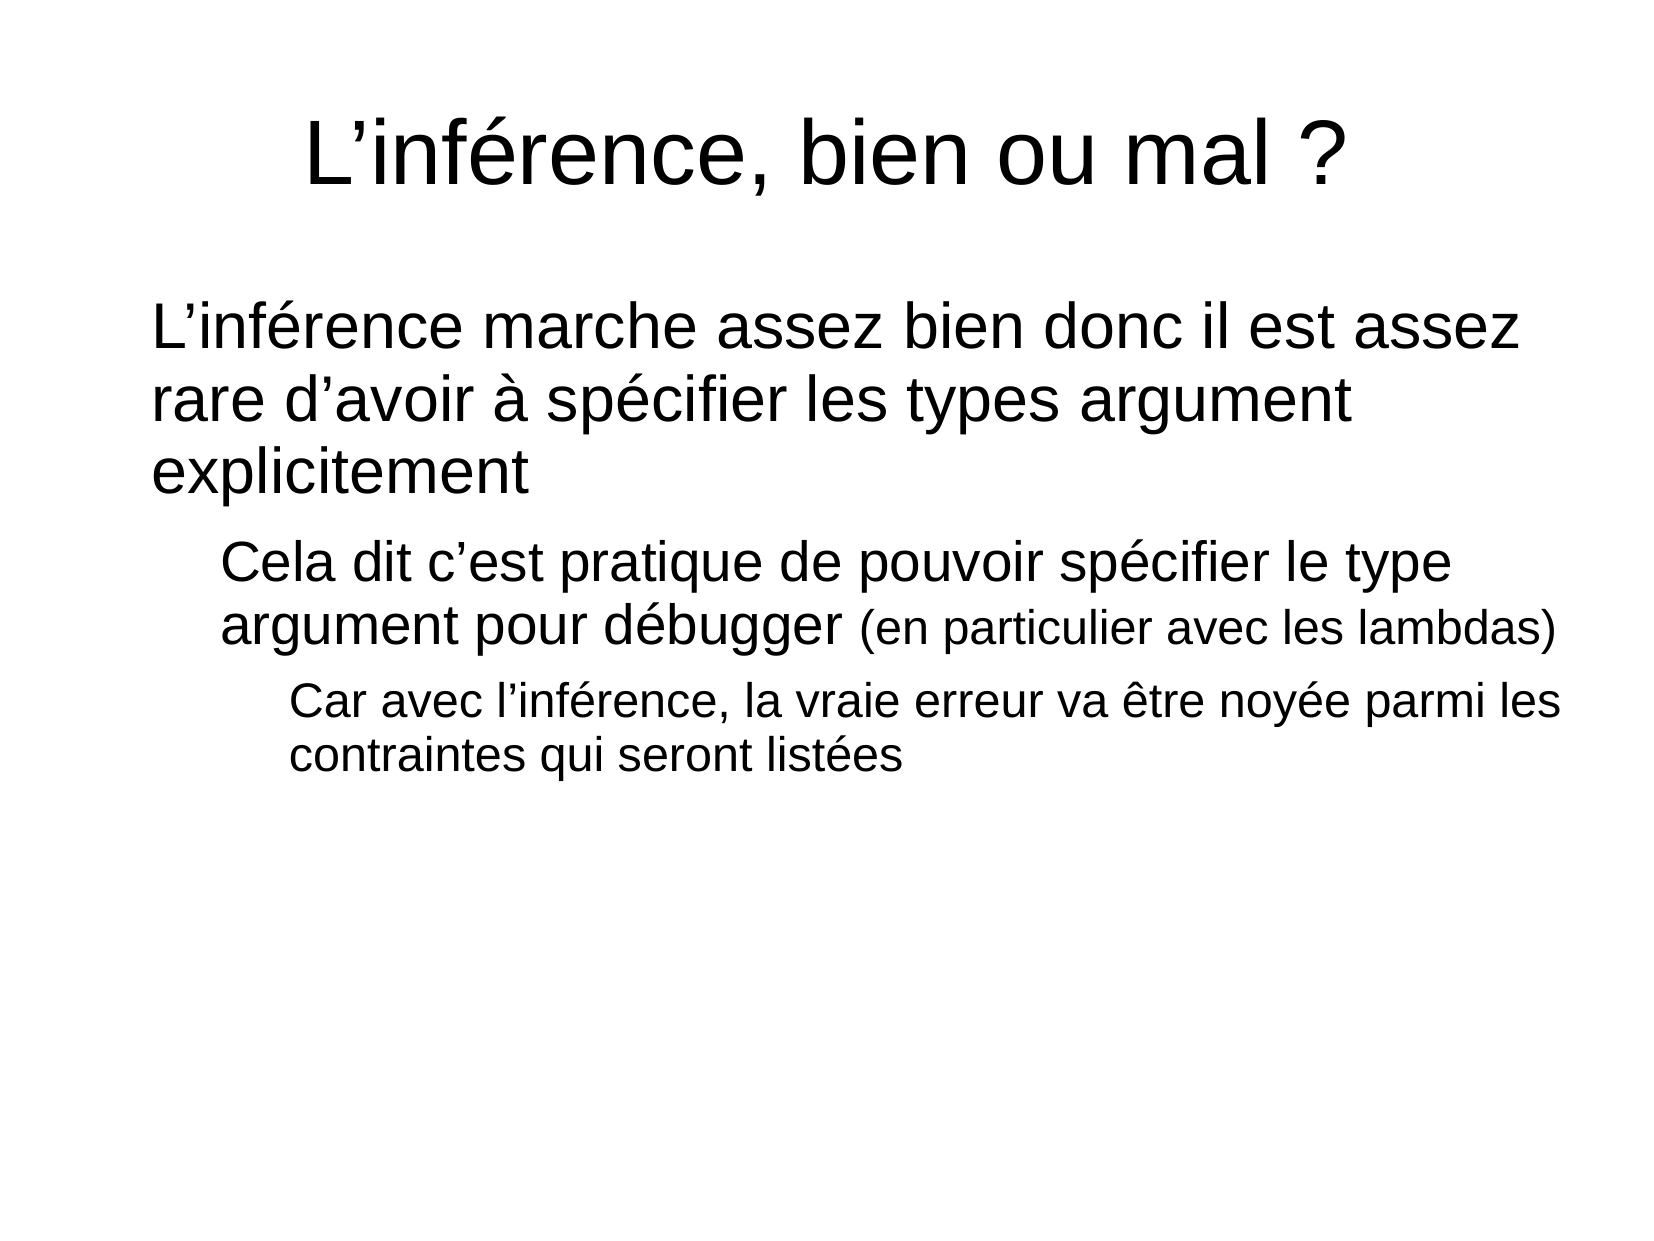

# L’inférence, bien ou mal ?
L’inférence marche assez bien donc il est assez rare d’avoir à spécifier les types argument explicitement
Cela dit c’est pratique de pouvoir spécifier le type argument pour débugger (en particulier avec les lambdas)
Car avec l’inférence, la vraie erreur va être noyée parmi les contraintes qui seront listées